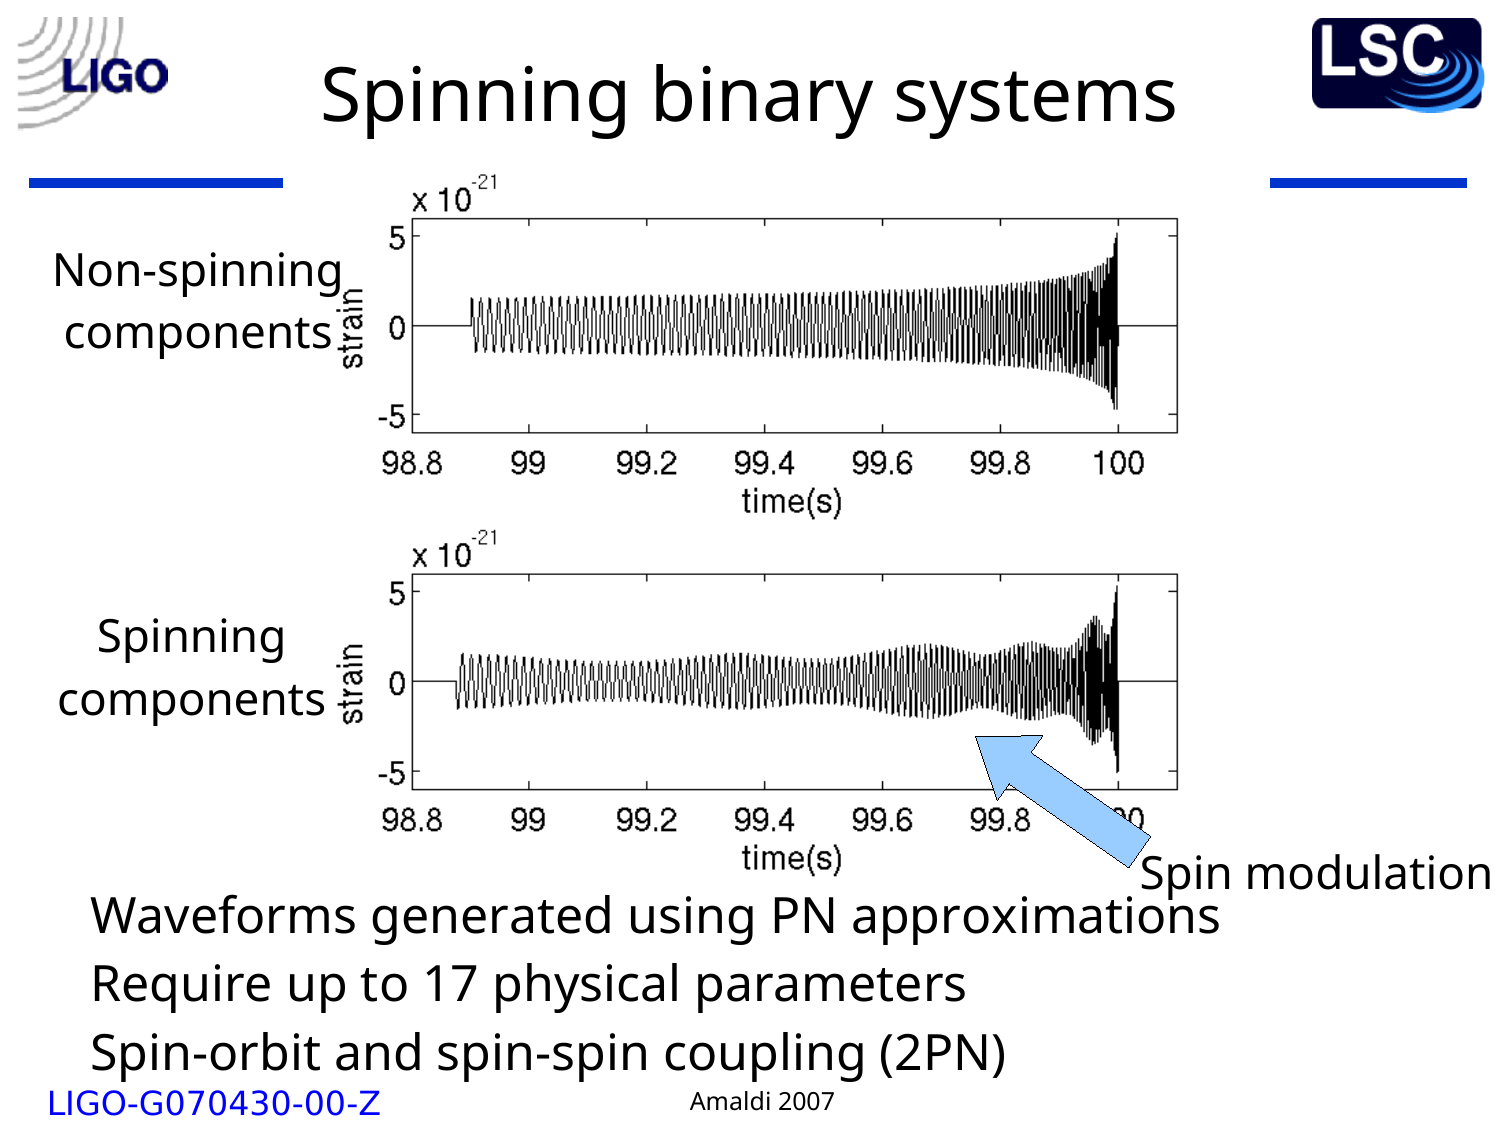

# Spinning binary systems
Non-spinning components
Spinning components
Spin modulation
 Waveforms generated using PN approximations
 Require up to 17 physical parameters
 Spin-orbit and spin-spin coupling (2PN)
Amaldi 2007